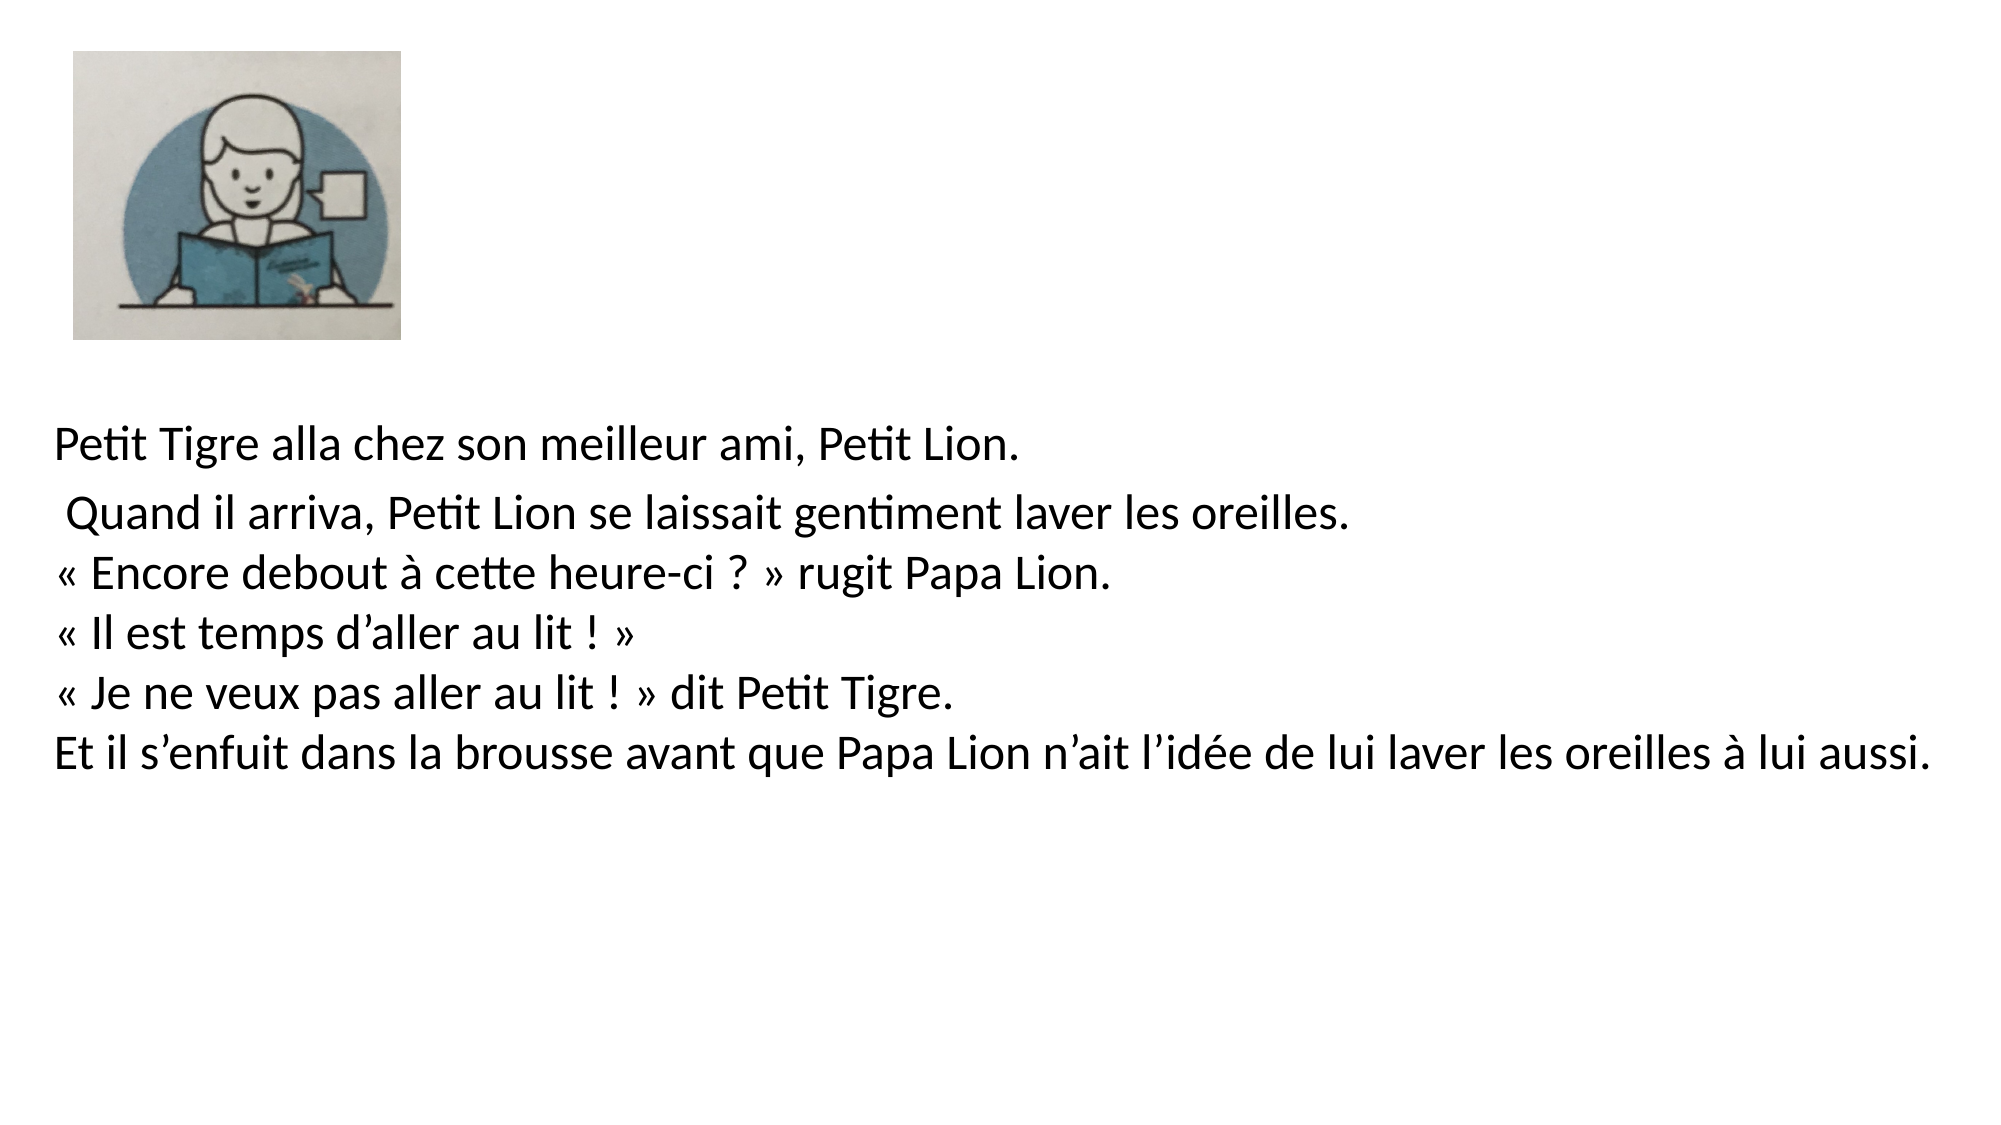

Petit Tigre alla chez son meilleur ami, Petit Lion.
 Quand il arriva, Petit Lion se laissait gentiment laver les oreilles.
« Encore debout à cette heure-ci ? » rugit Papa Lion.
« Il est temps d’aller au lit ! »
« Je ne veux pas aller au lit ! » dit Petit Tigre.
Et il s’enfuit dans la brousse avant que Papa Lion n’ait l’idée de lui laver les oreilles à lui aussi.